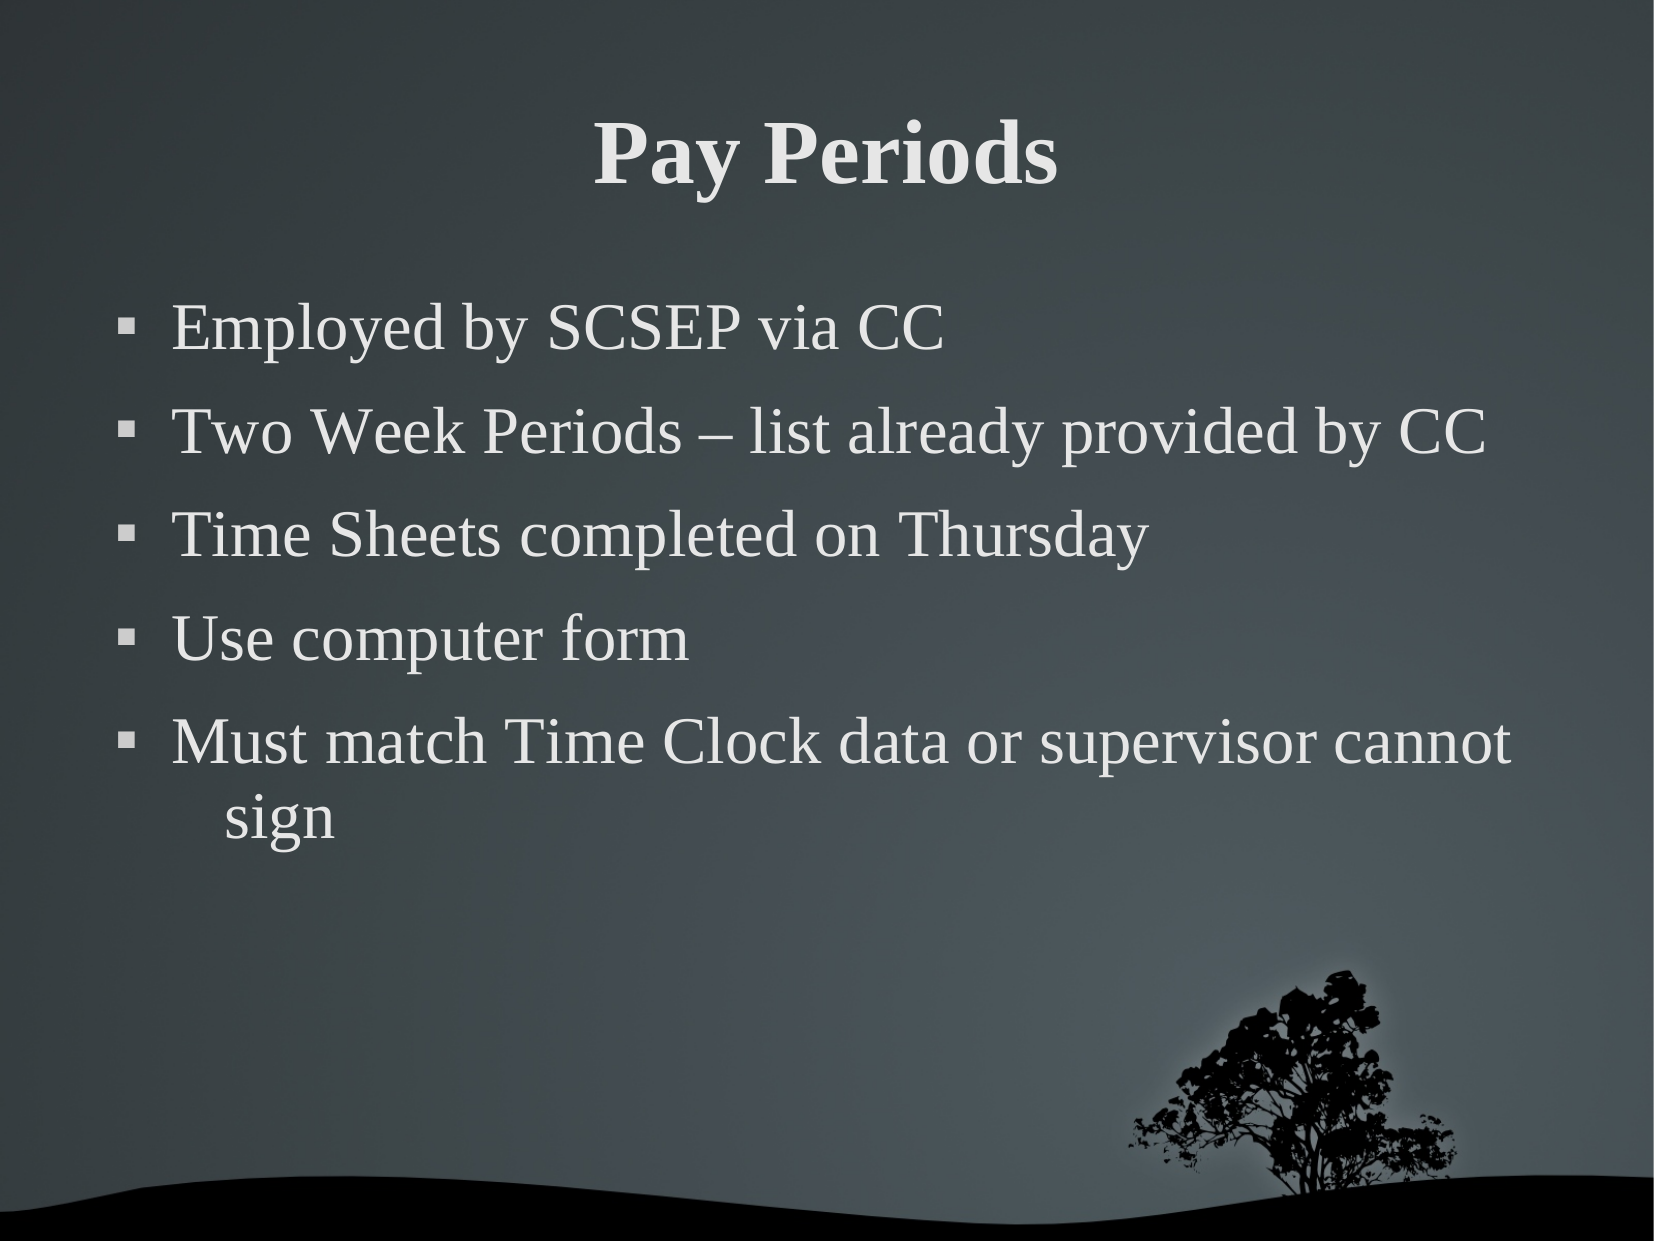

# Pay Periods
Employed by SCSEP via CC
Two Week Periods – list already provided by CC
Time Sheets completed on Thursday
Use computer form
Must match Time Clock data or supervisor cannot sign